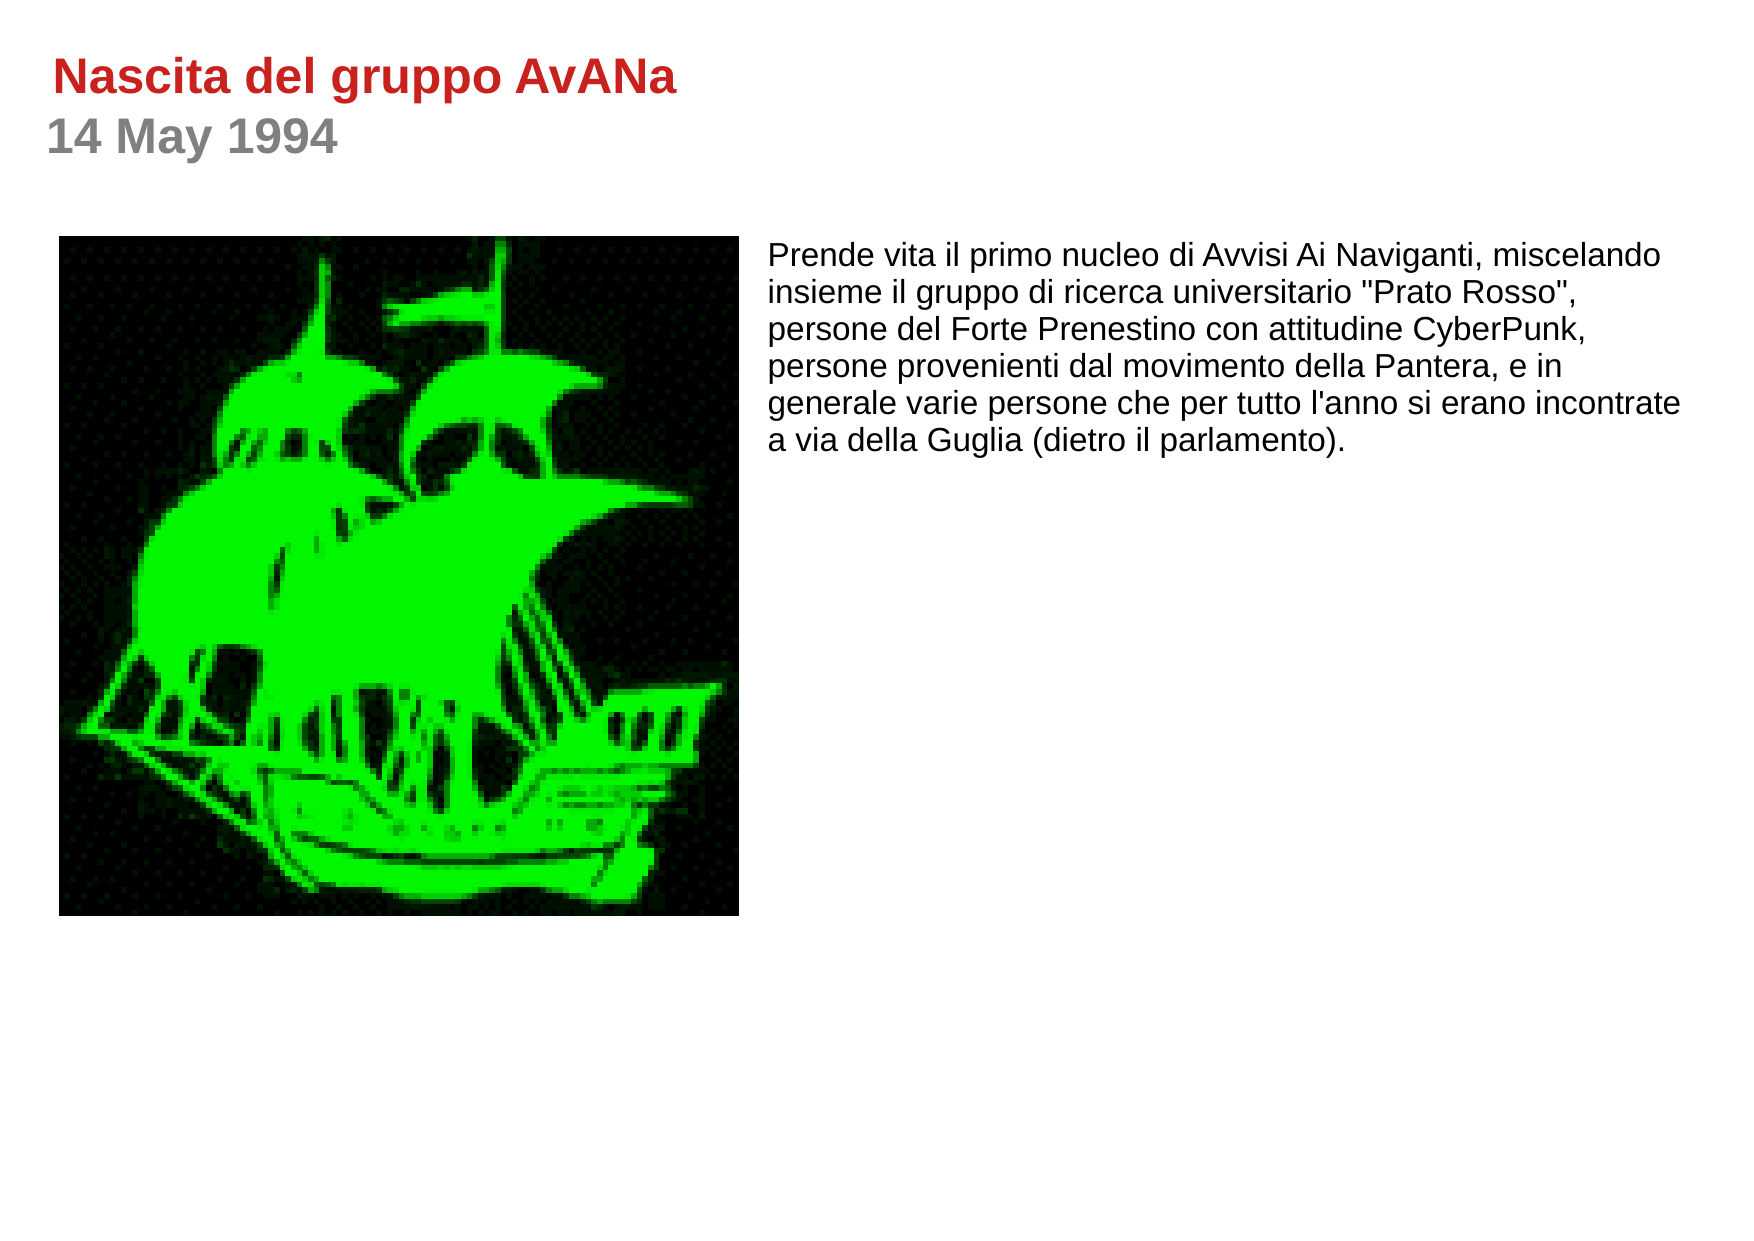

# Nascita del gruppo AvANa
14 May 1994
Prende vita il primo nucleo di Avvisi Ai Naviganti, miscelando insieme il gruppo di ricerca universitario "Prato Rosso", persone del Forte Prenestino con attitudine CyberPunk, persone provenienti dal movimento della Pantera, e in generale varie persone che per tutto l'anno si erano incontrate a via della Guglia (dietro il parlamento).